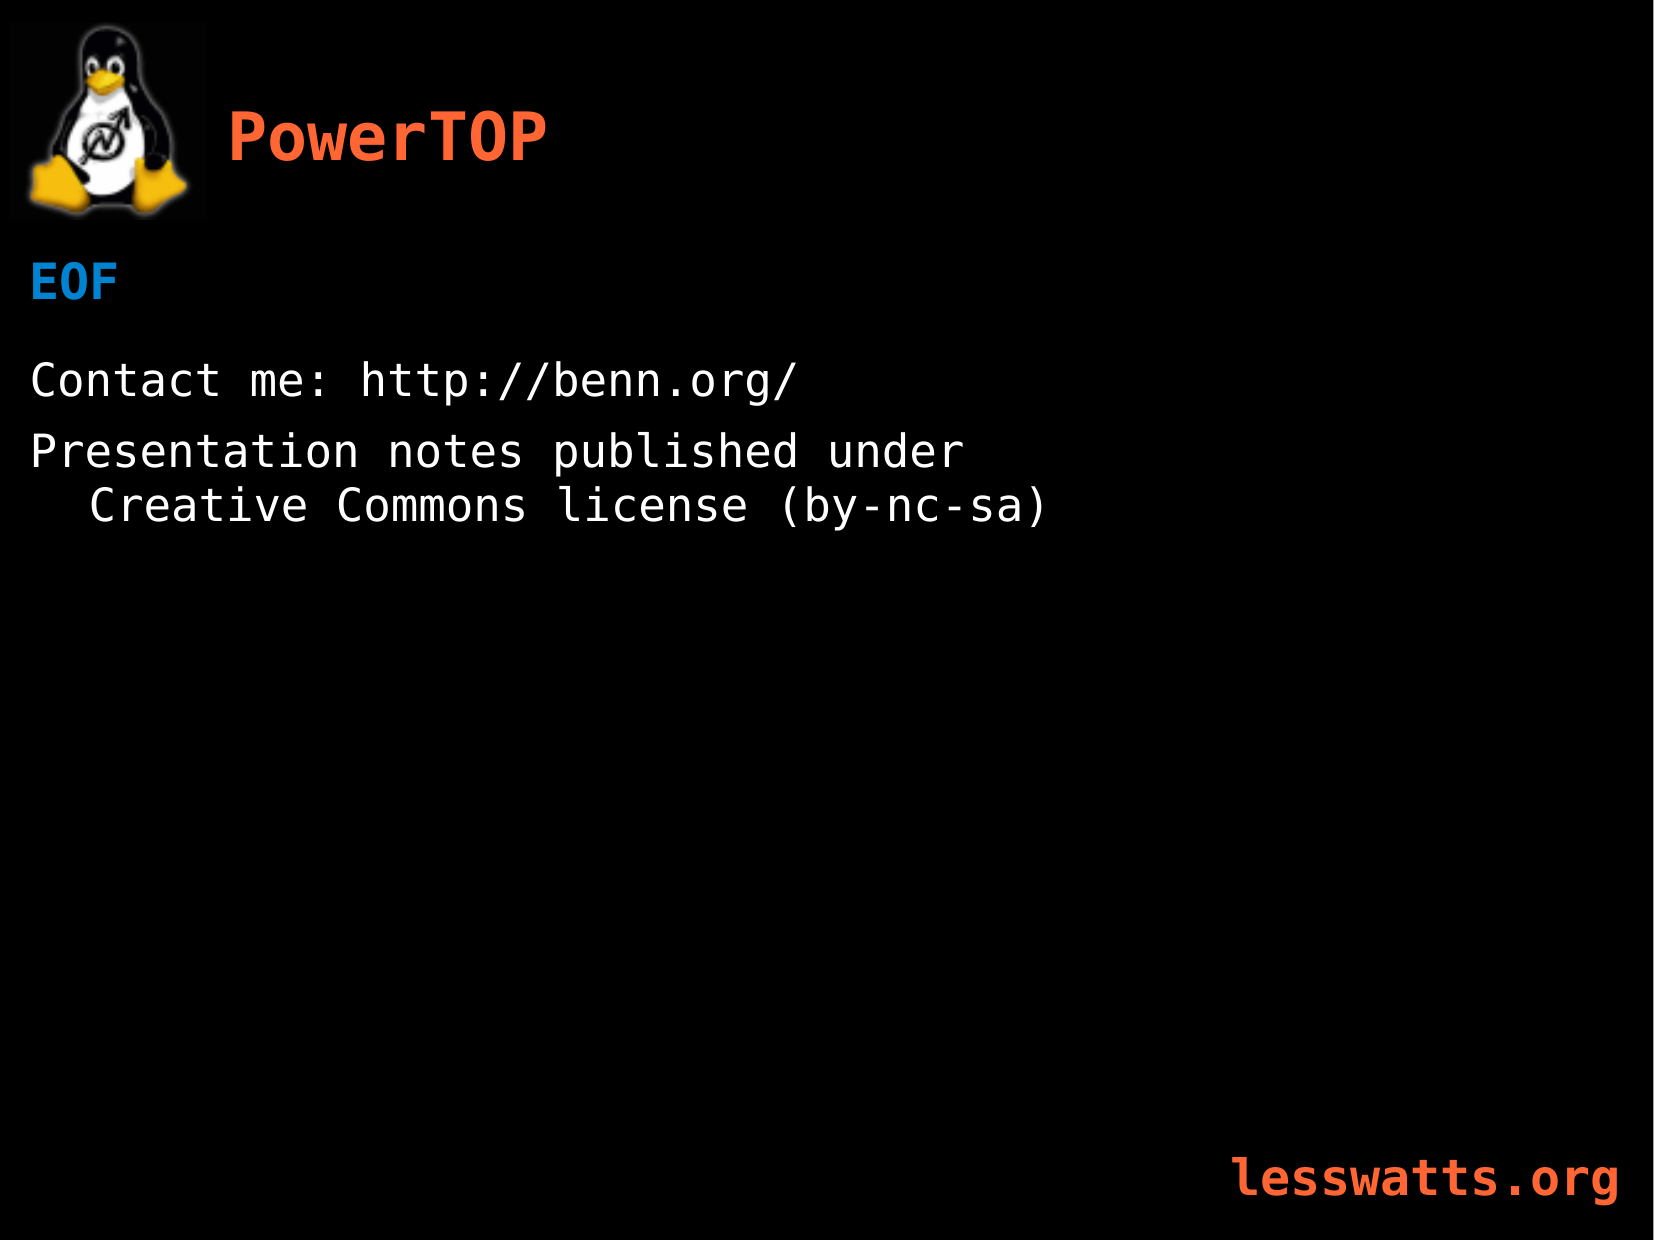

# EOF
Contact me: http://benn.org/
Presentation notes published under
Creative Commons license (by-nc-sa)